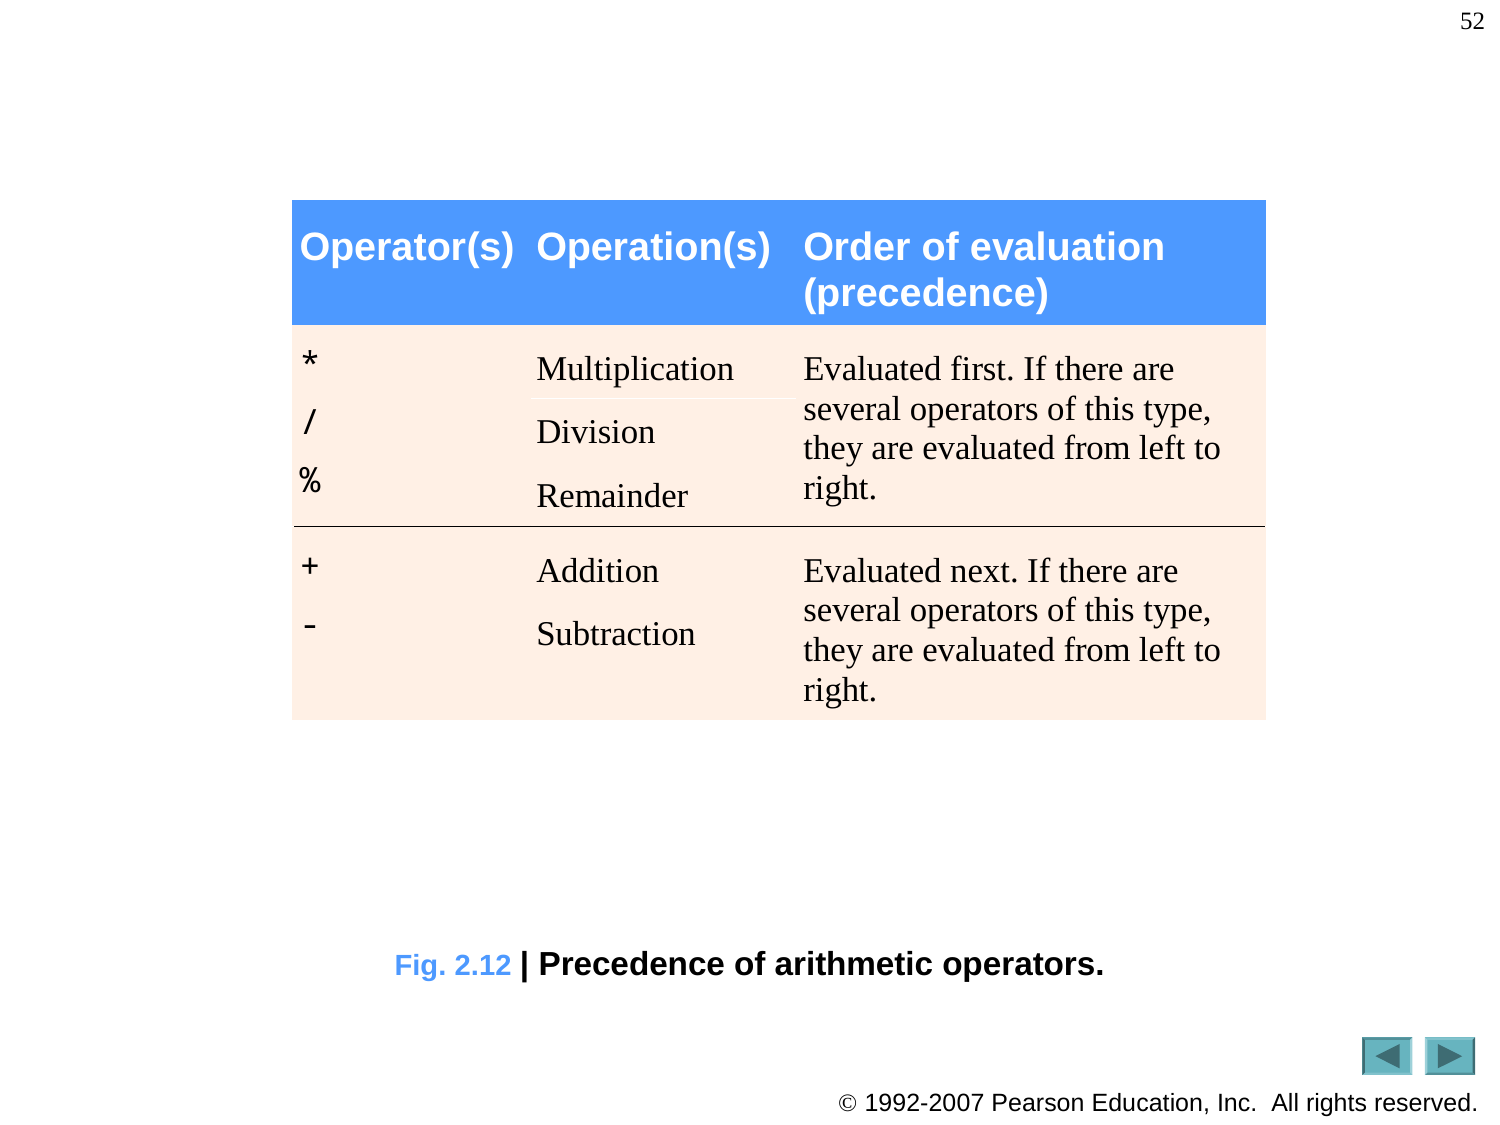

52
# Fig. 2.12 | Precedence of arithmetic operators.